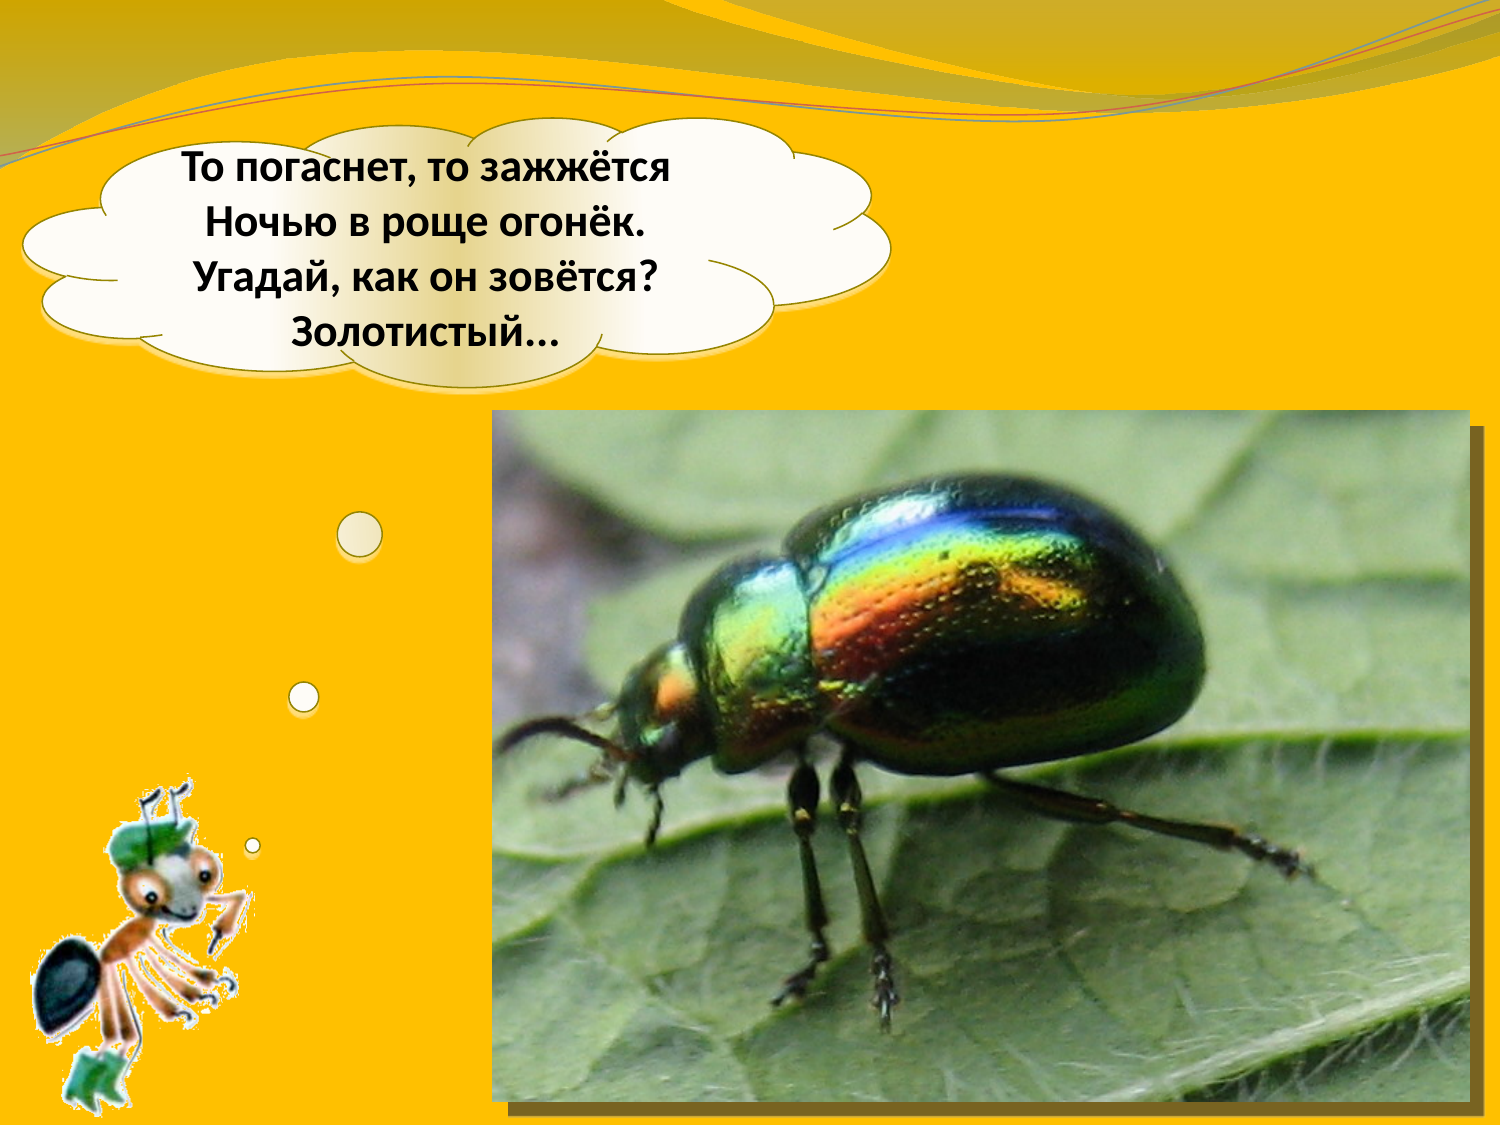

То погаснет, то зажжётся
Ночью в роще огонёк.
Угадай, как он зовётся?
Золотистый...